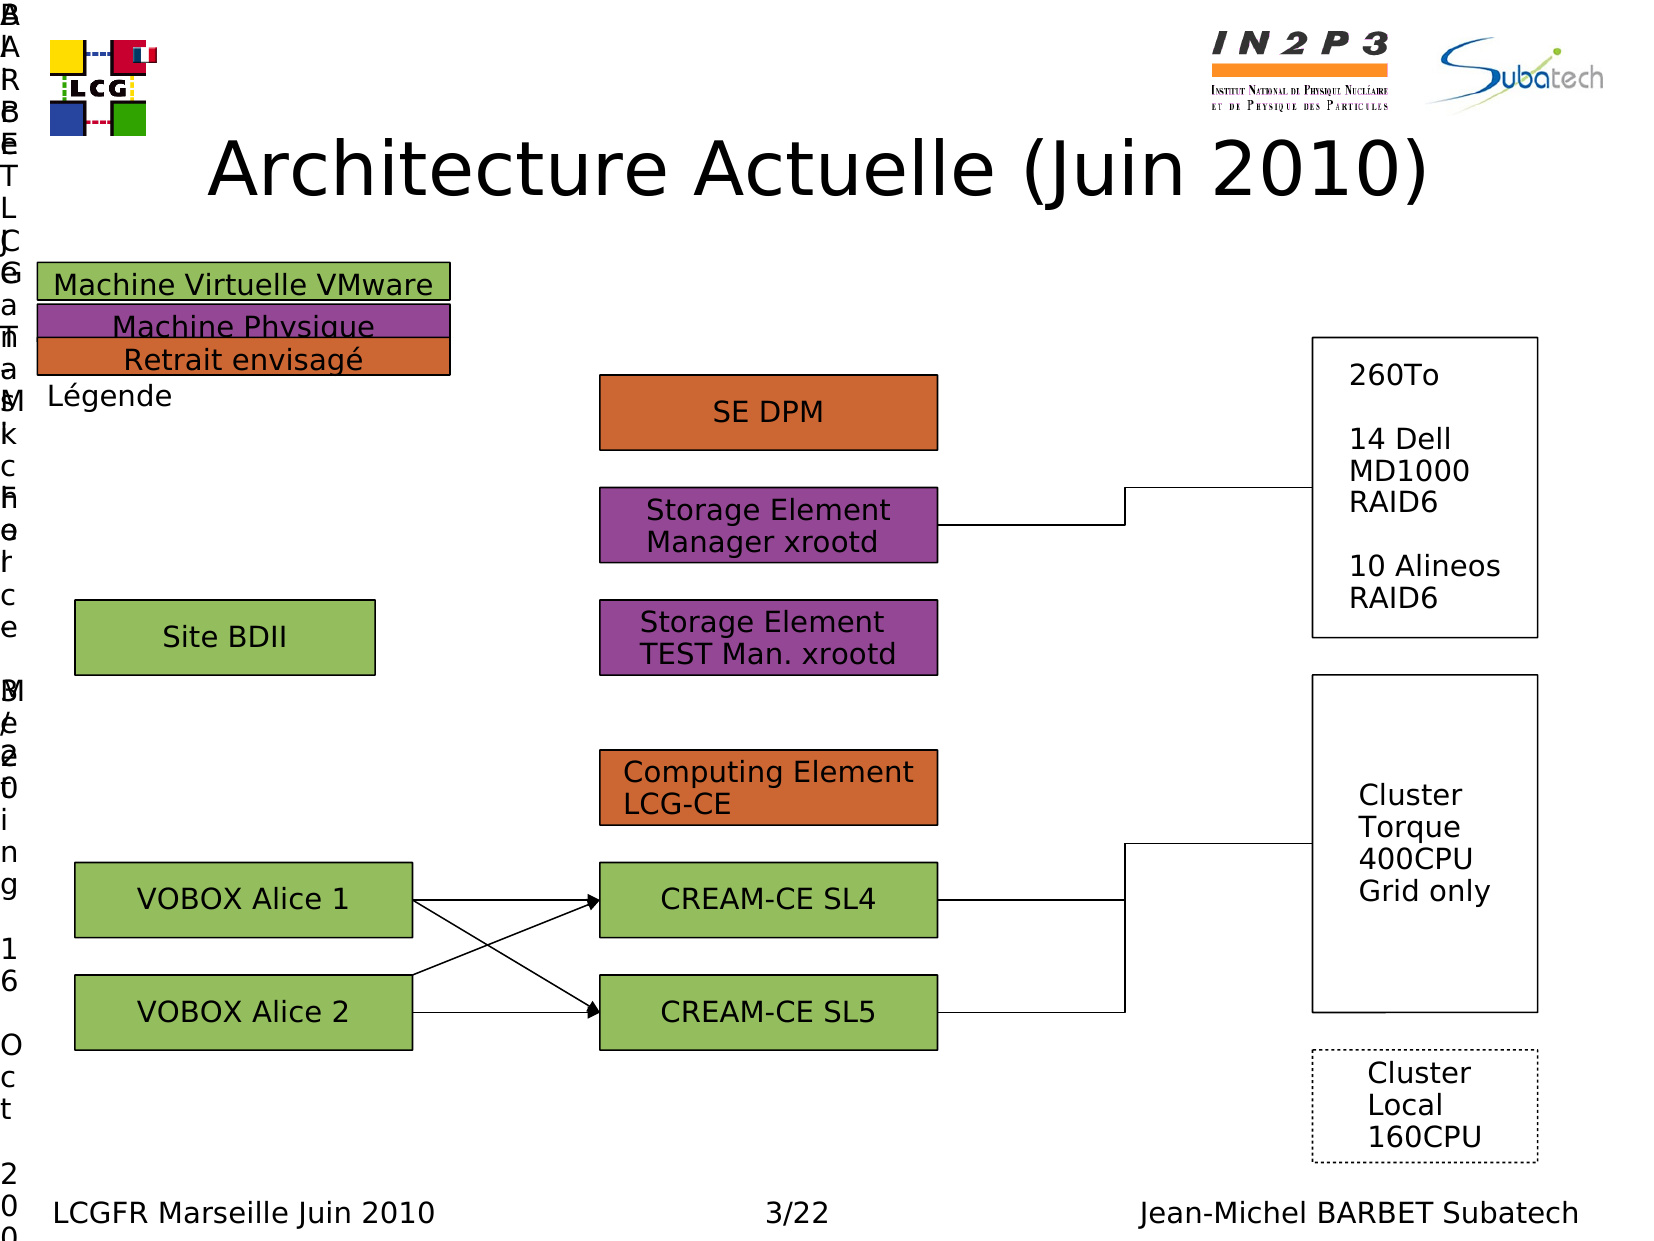

# Architecture Actuelle (Juin 2010)
Machine Virtuelle VMware
Machine Physique
Retrait envisagé
260To
14 Dell MD1000
RAID6
10 Alineos
RAID6
Légende
SE DPM
Storage Element
Manager xrootd
Site BDII
Storage Element
TEST Man. xrootd
Cluster
Torque
400CPU
Grid only
Computing Element
LCG-CE
VOBOX Alice 1
CREAM-CE SL4
VOBOX Alice 2
CREAM-CE SL5
Cluster
Local
160CPU